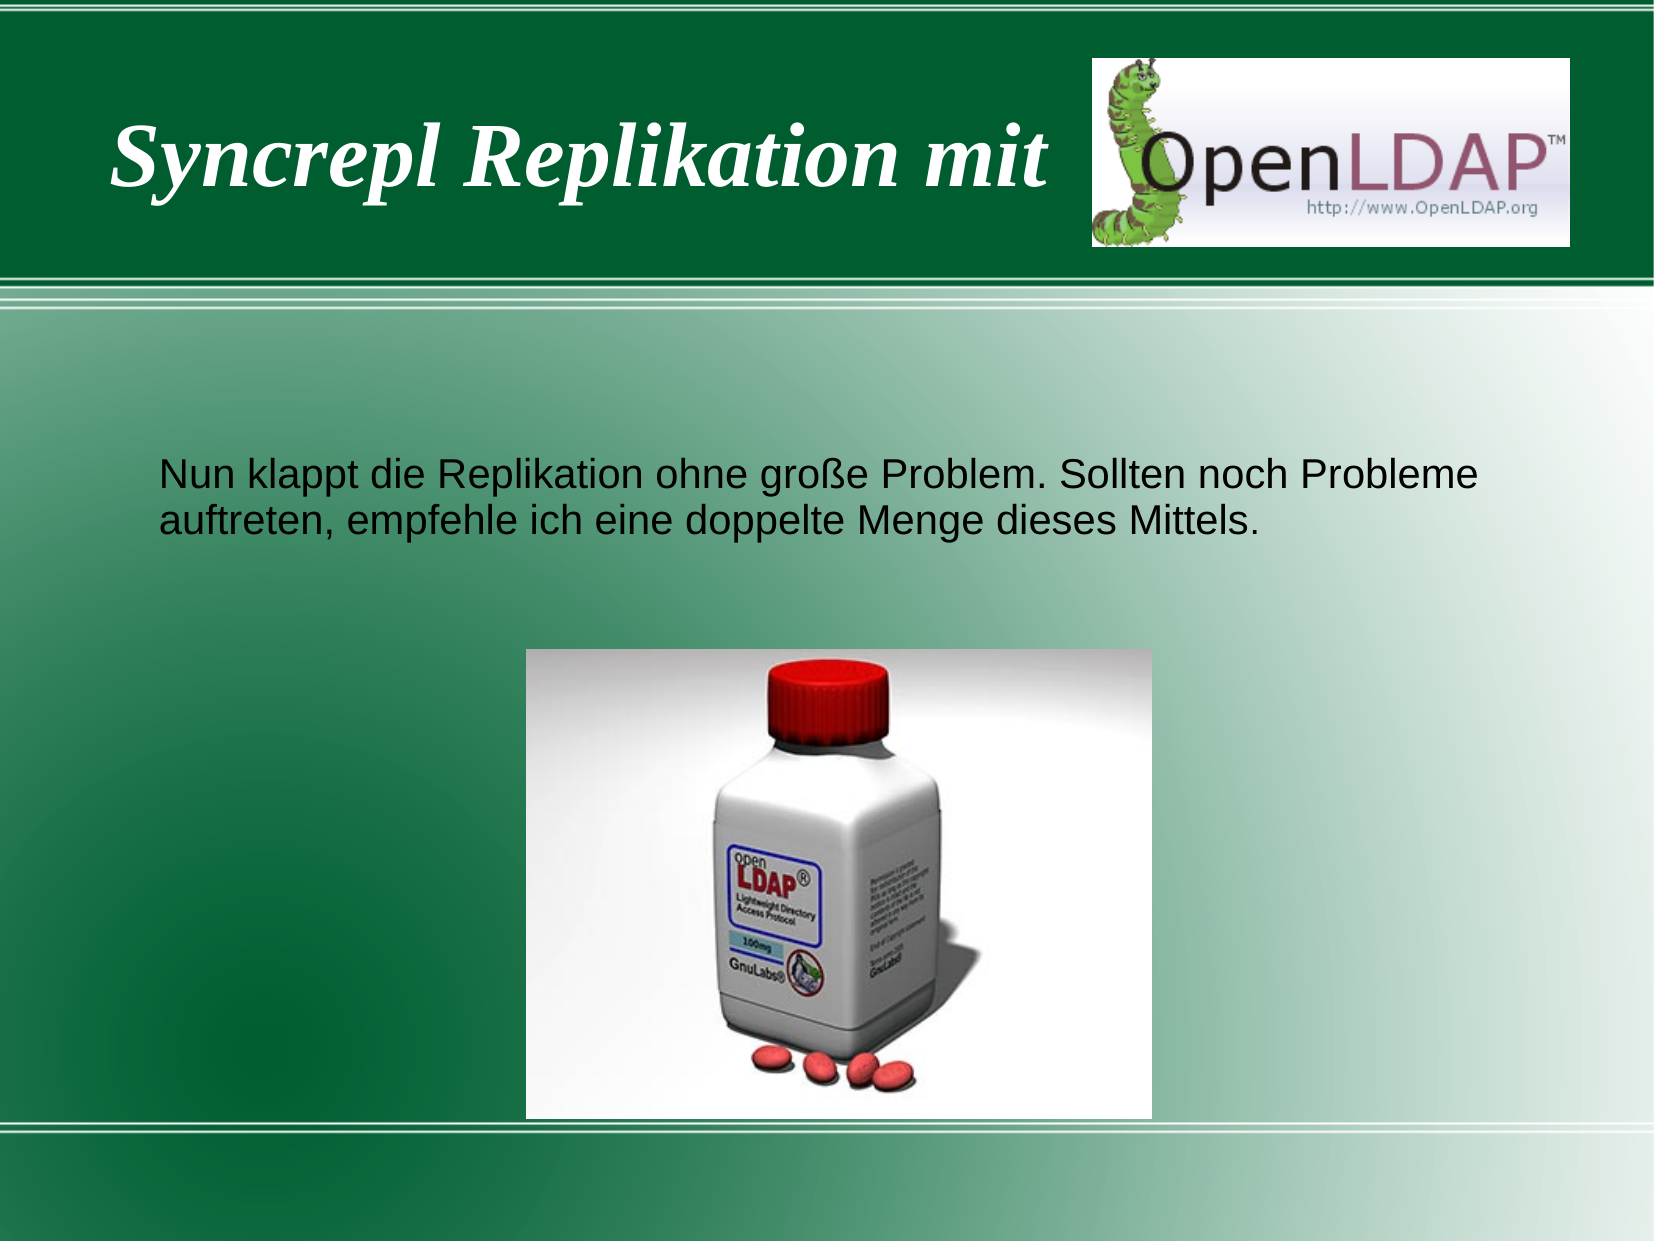

# Syncrepl Replikation mit
Nun klappt die Replikation ohne große Problem. Sollten noch Probleme
auftreten, empfehle ich eine doppelte Menge dieses Mittels.